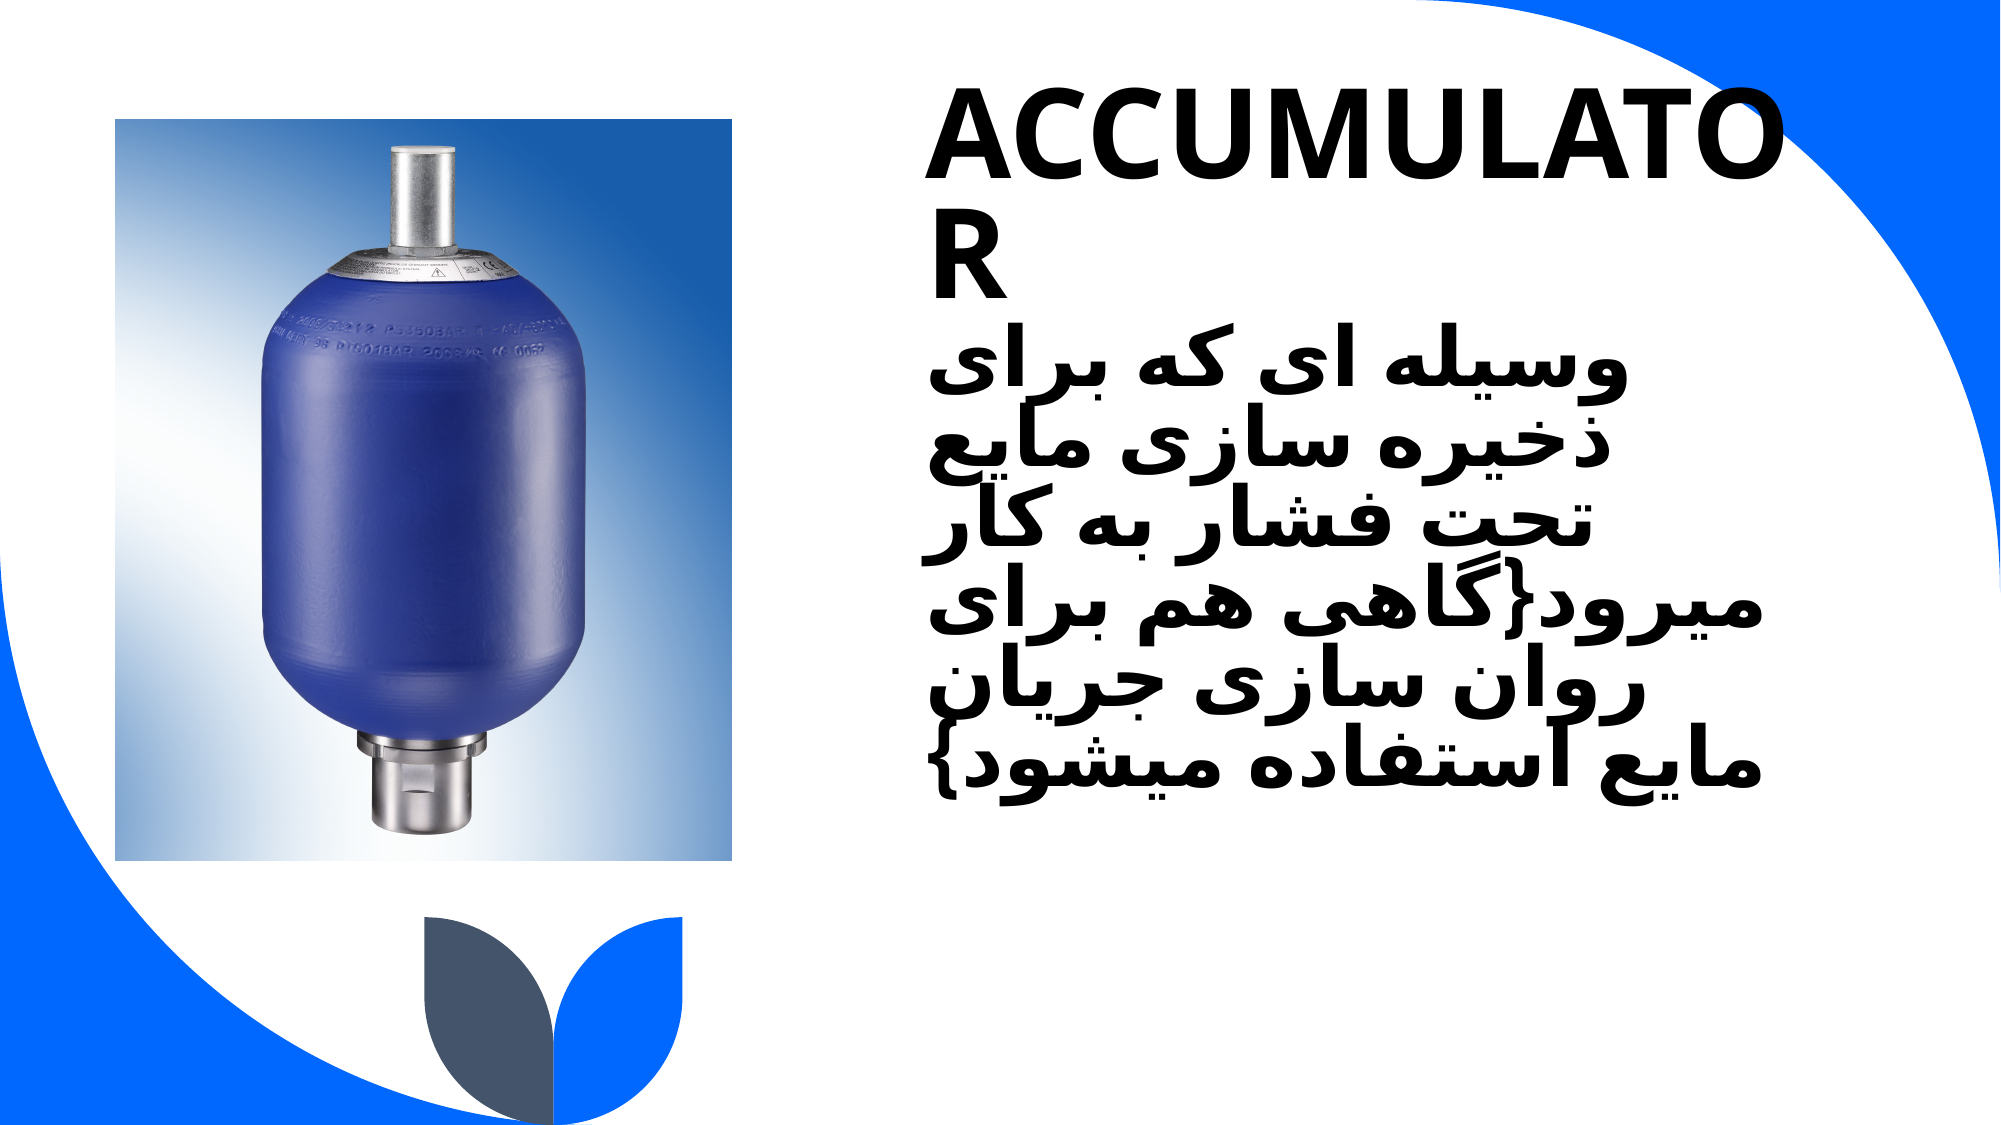

ACCUMULATOR
وسیله ای که برای ذخیره سازی مایع تحت فشار به کار میرود{گاهی هم برای روان سازی جریان مایع استفاده میشود}
#